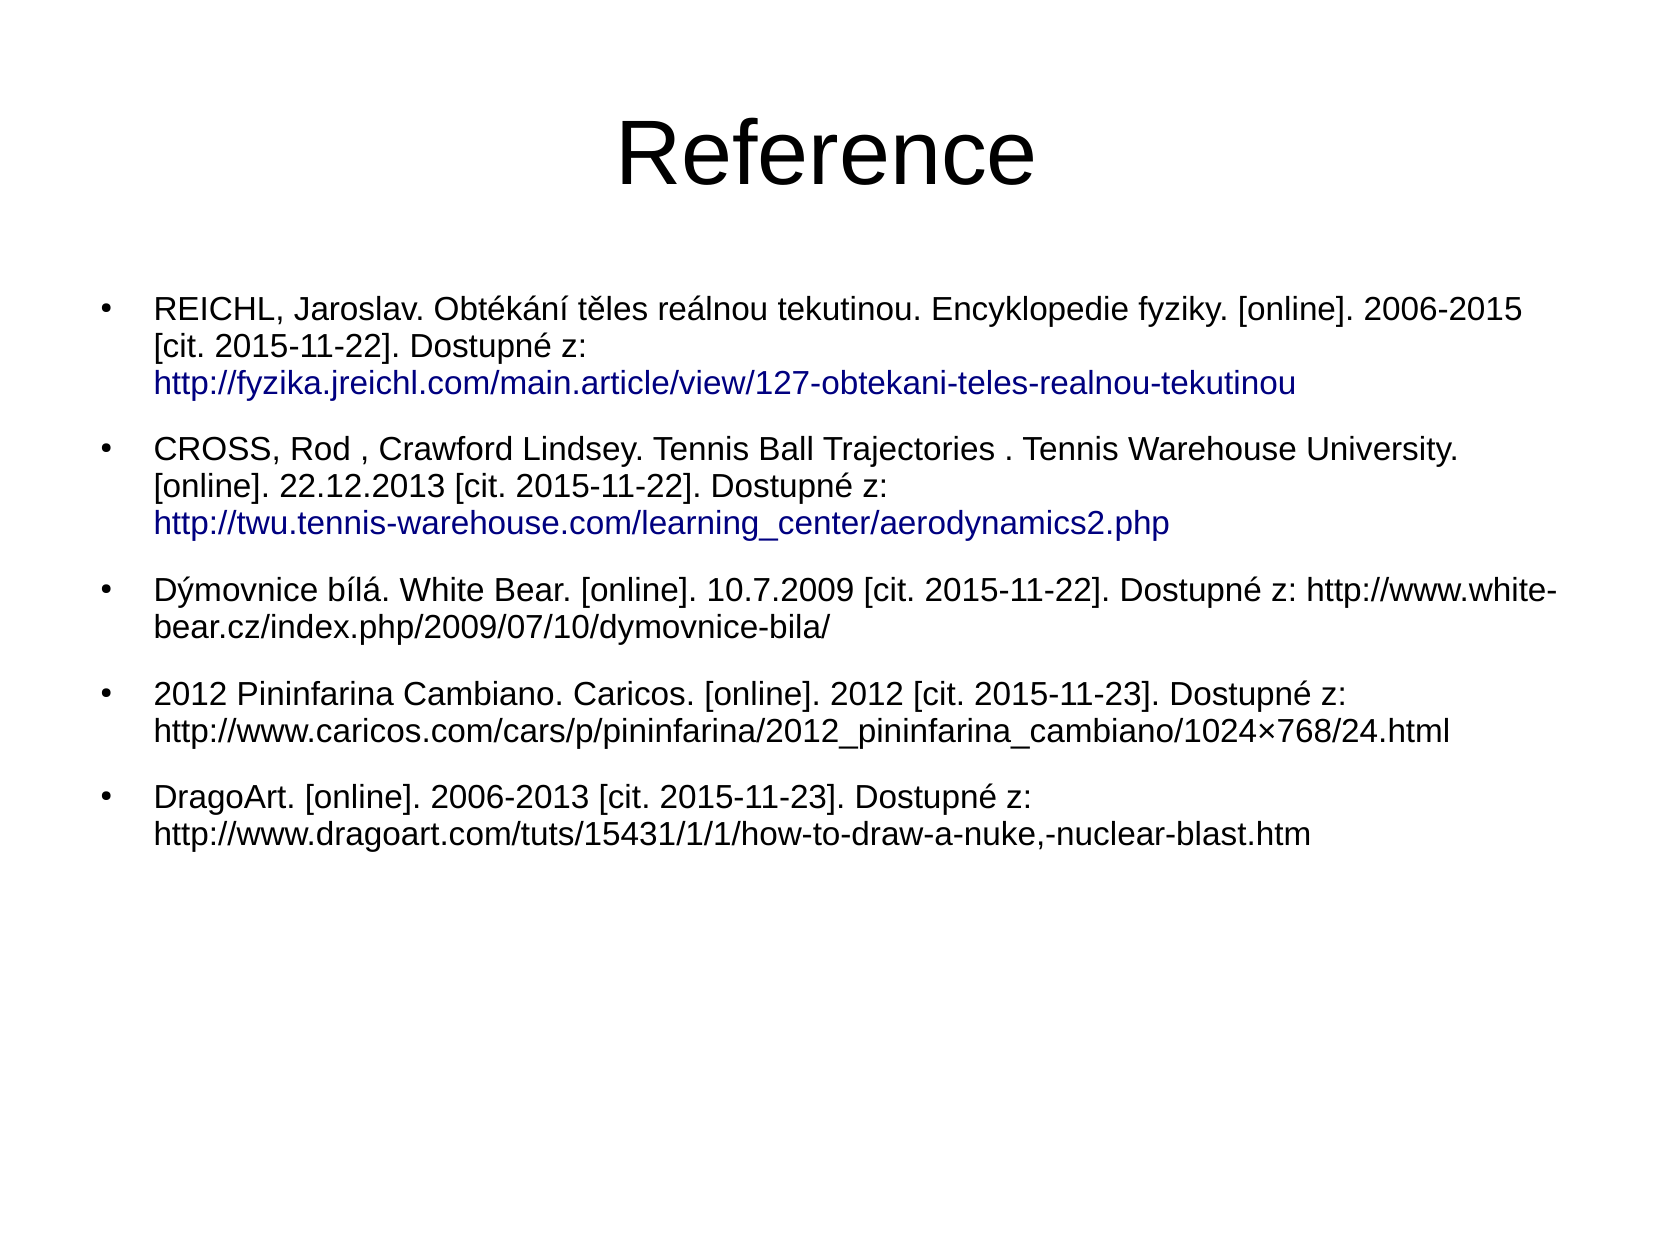

# Reference
REICHL, Jaroslav. Obtékání těles reálnou tekutinou. Encyklopedie fyziky. [online]. 2006-2015 [cit. 2015-11-22]. Dostupné z: http://fyzika.jreichl.com/main.article/view/127-obtekani-teles-realnou-tekutinou
CROSS, Rod , Crawford Lindsey. Tennis Ball Trajectories . Tennis Warehouse University. [online]. 22.12.2013 [cit. 2015-11-22]. Dostupné z: http://twu.tennis-warehouse.com/learning_center/aerodynamics2.php
Dýmovnice bílá. White Bear. [online]. 10.7.2009 [cit. 2015-11-22]. Dostupné z: http://www.white-bear.cz/index.php/2009/07/10/dymovnice-bila/
2012 Pininfarina Cambiano. Caricos. [online]. 2012 [cit. 2015-11-23]. Dostupné z: http://www.caricos.com/cars/p/pininfarina/2012_pininfarina_cambiano/1024×768/24.html
DragoArt. [online]. 2006-2013 [cit. 2015-11-23]. Dostupné z: http://www.dragoart.com/tuts/15431/1/1/how-to-draw-a-nuke,-nuclear-blast.htm